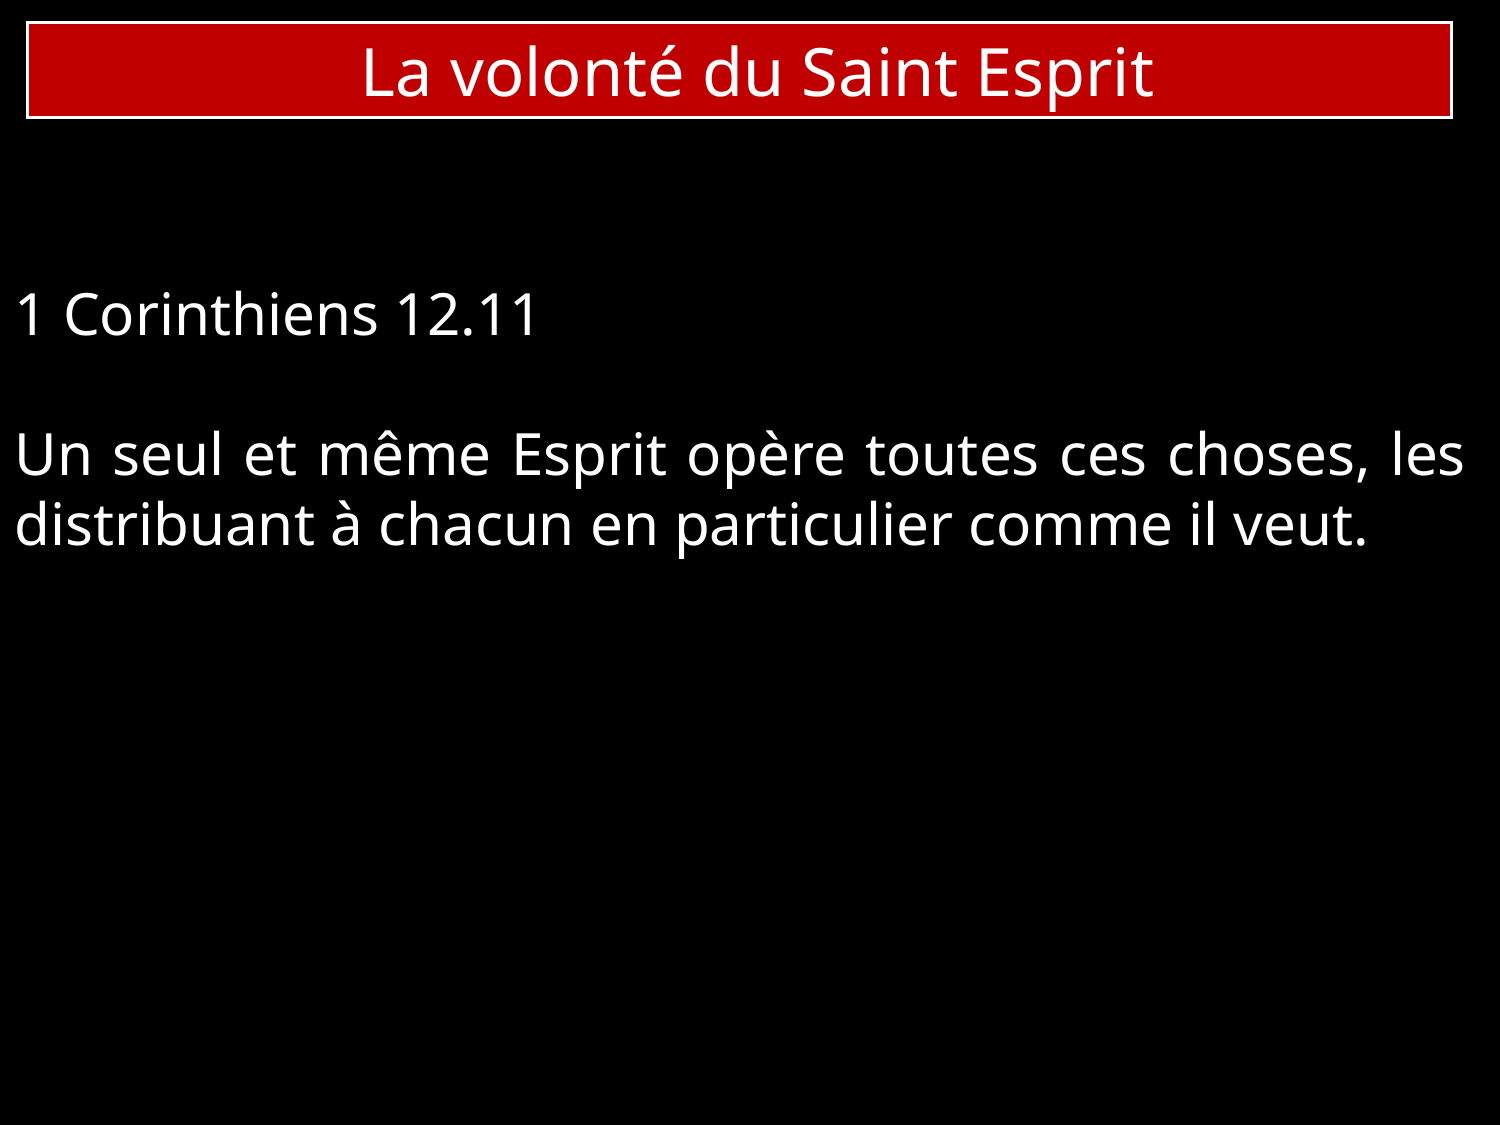

La volonté du Saint Esprit
1 Corinthiens 12.11
Un seul et même Esprit opère toutes ces choses, les distribuant à chacun en particulier comme il veut.